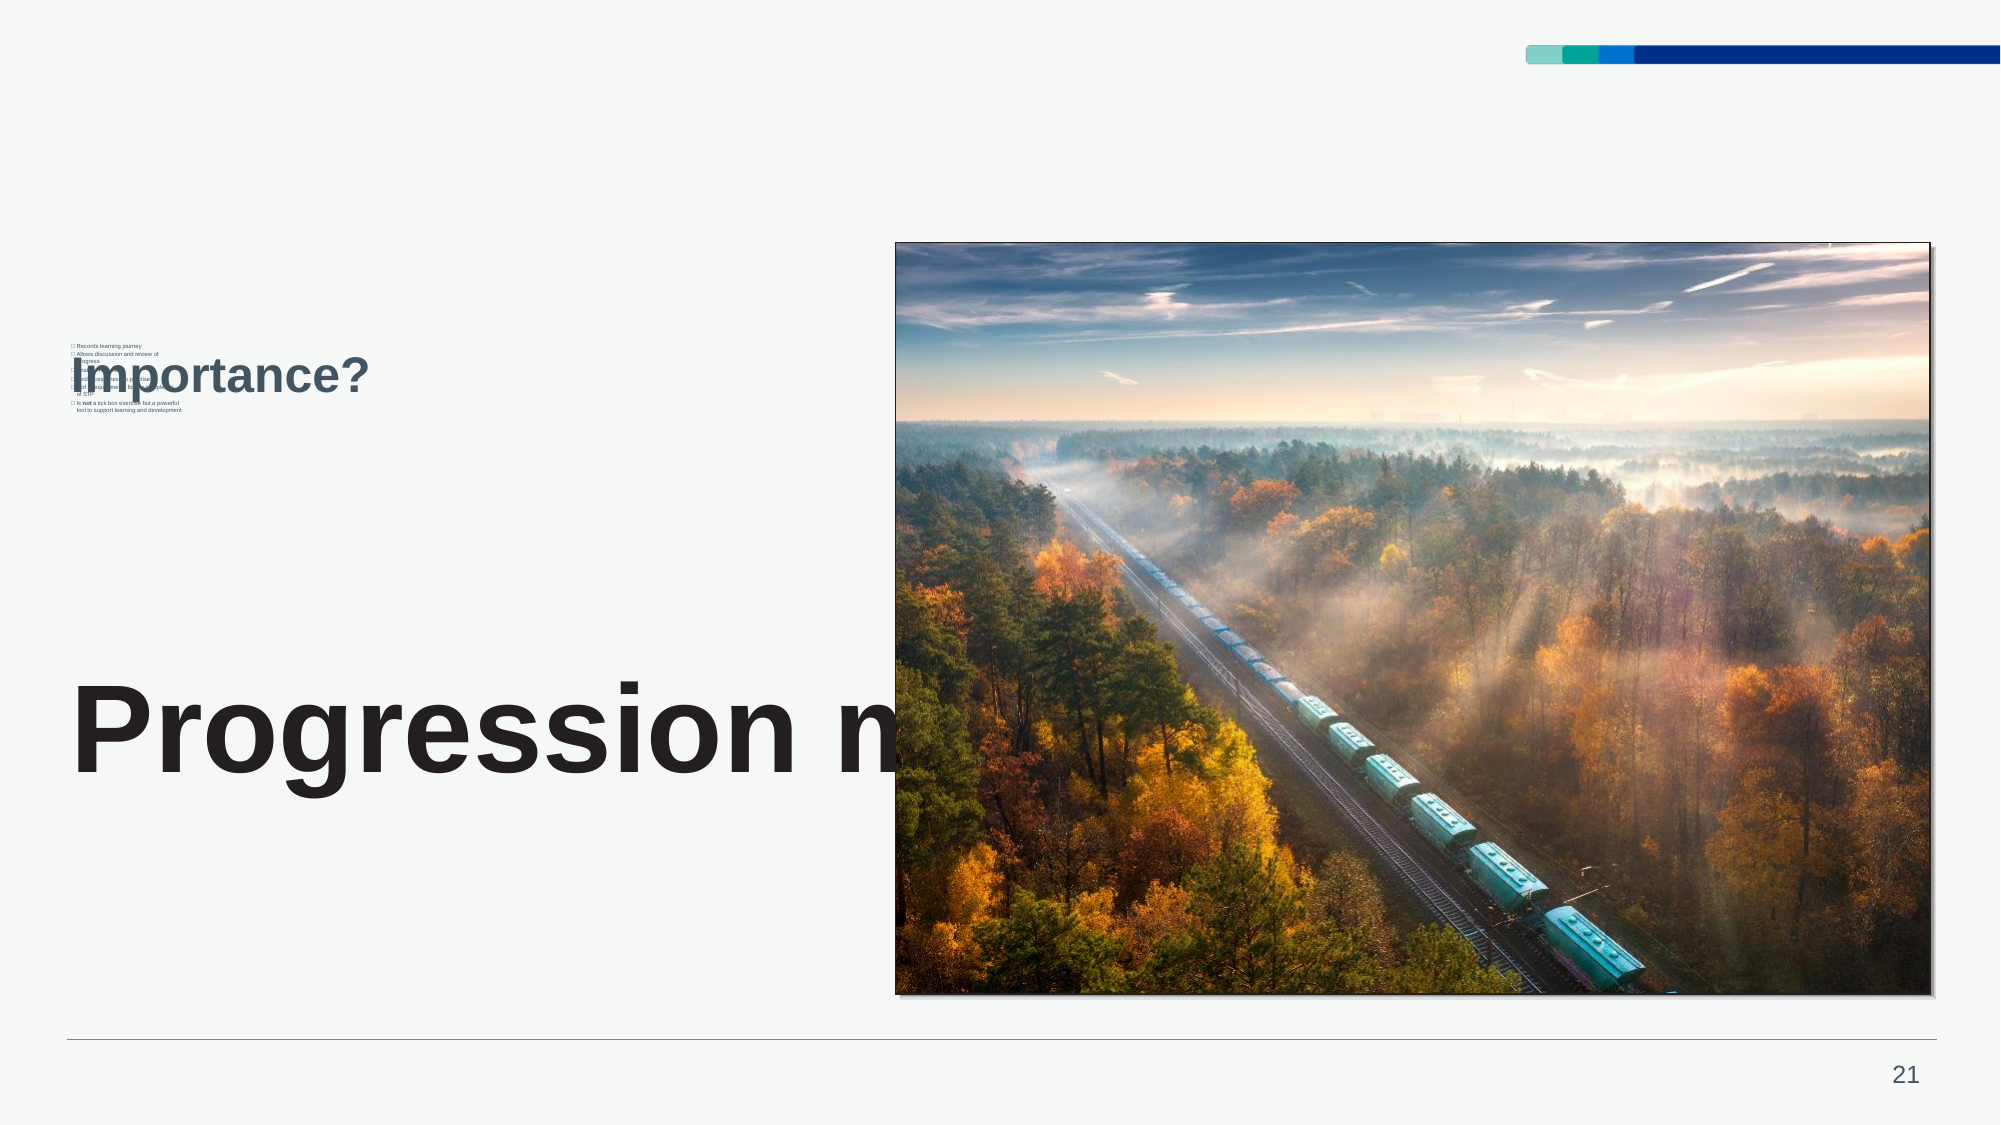

#  Records learning journey
 Allows discussion and review of
 progress
 Enables reflection
 Evidences fitness to practise
 1 of 3 requirements for the completion
 of STP
 Is not a tick box exercise but a powerful
 tool to support learning and development
Importance?
Progression model – OneFile